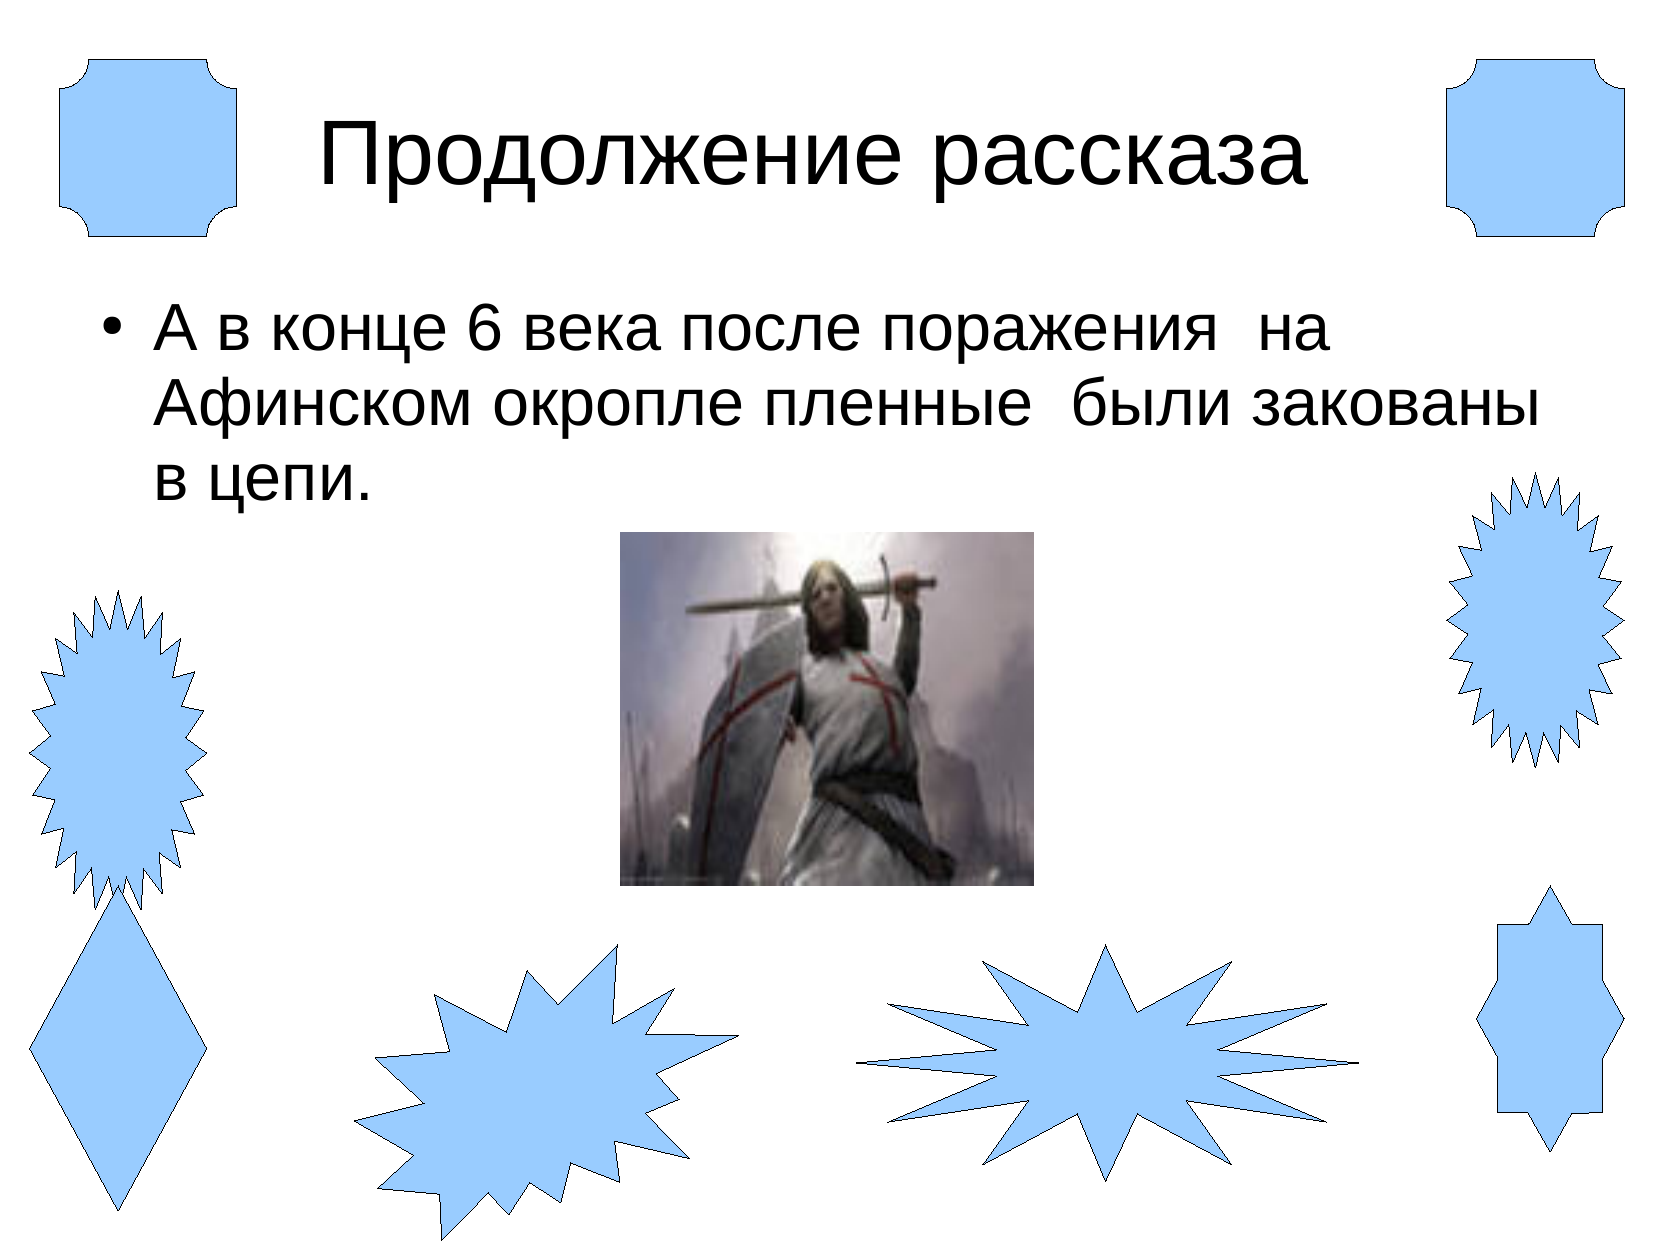

# Продолжение рассказа
А в конце 6 века после поражения на Афинском окропле пленные были закованы в цепи.